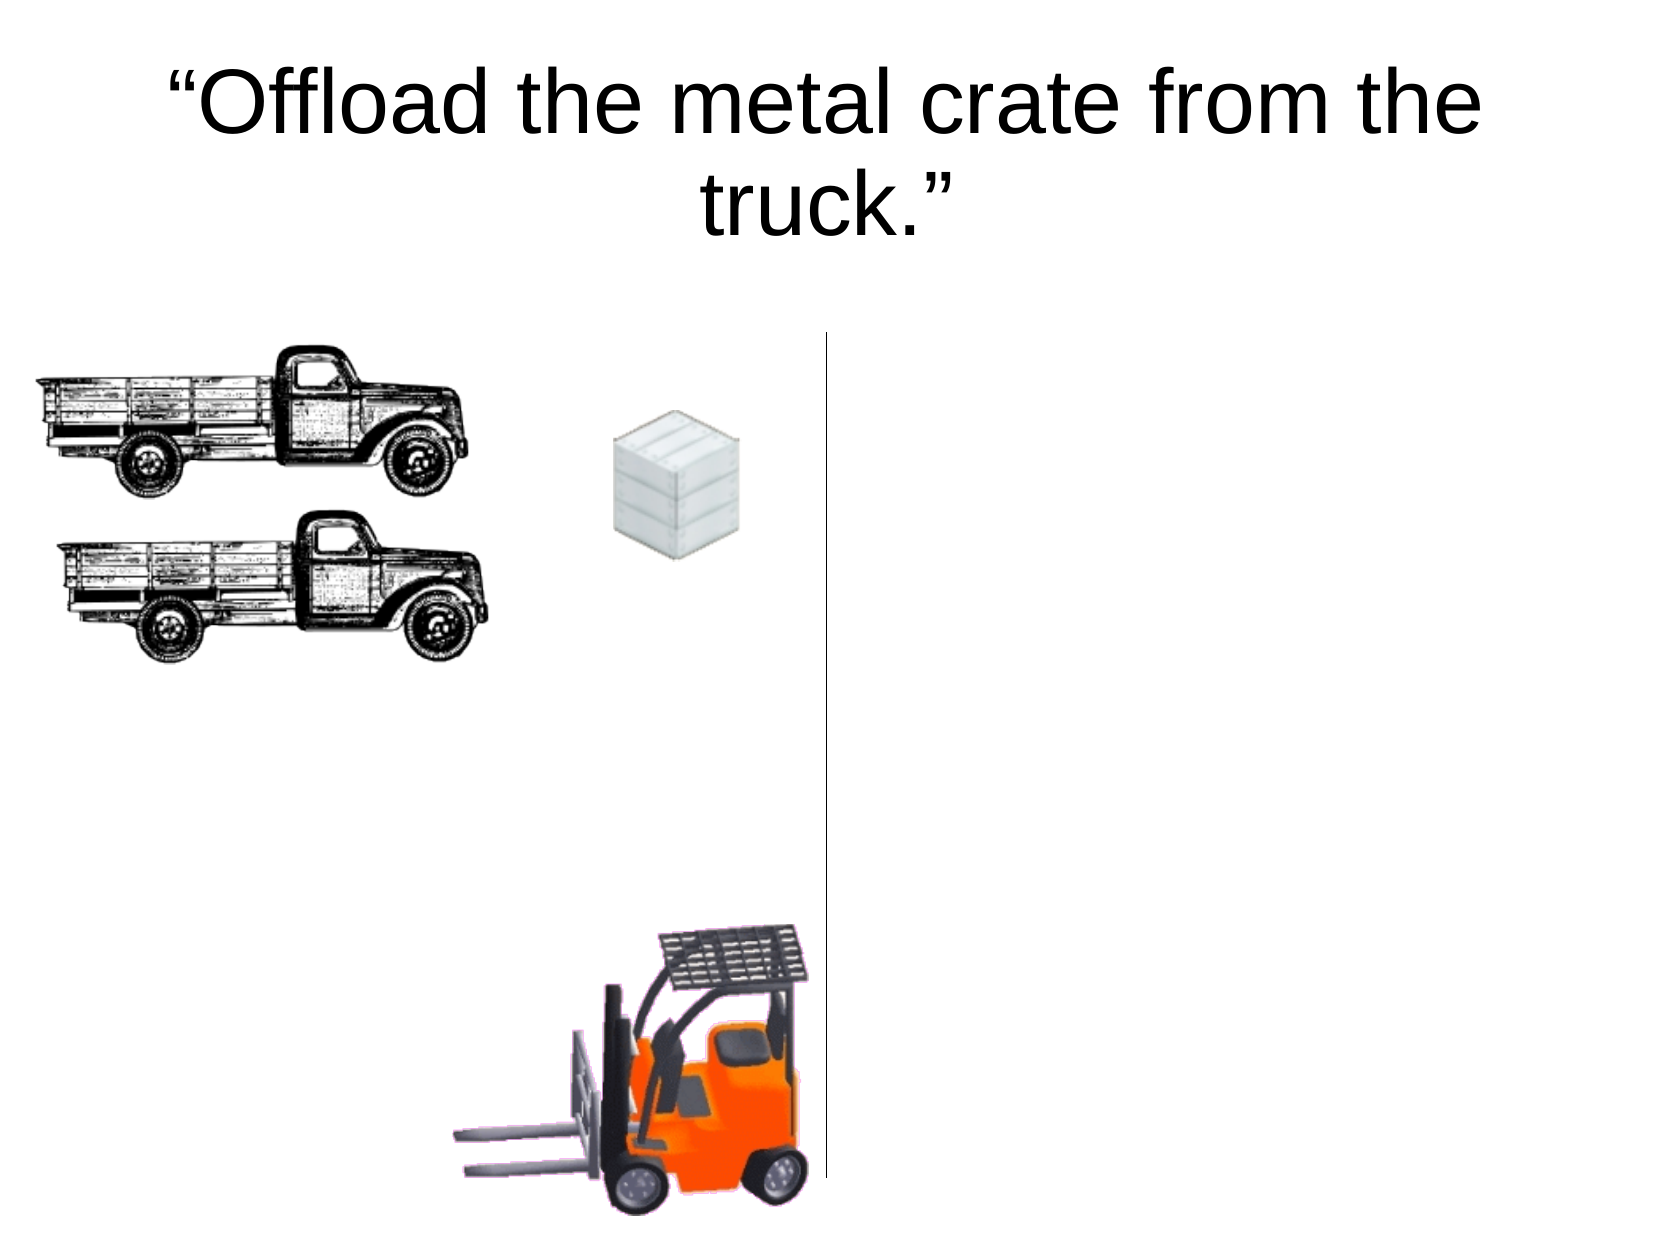

# “Offload the metal crate from the truck.”